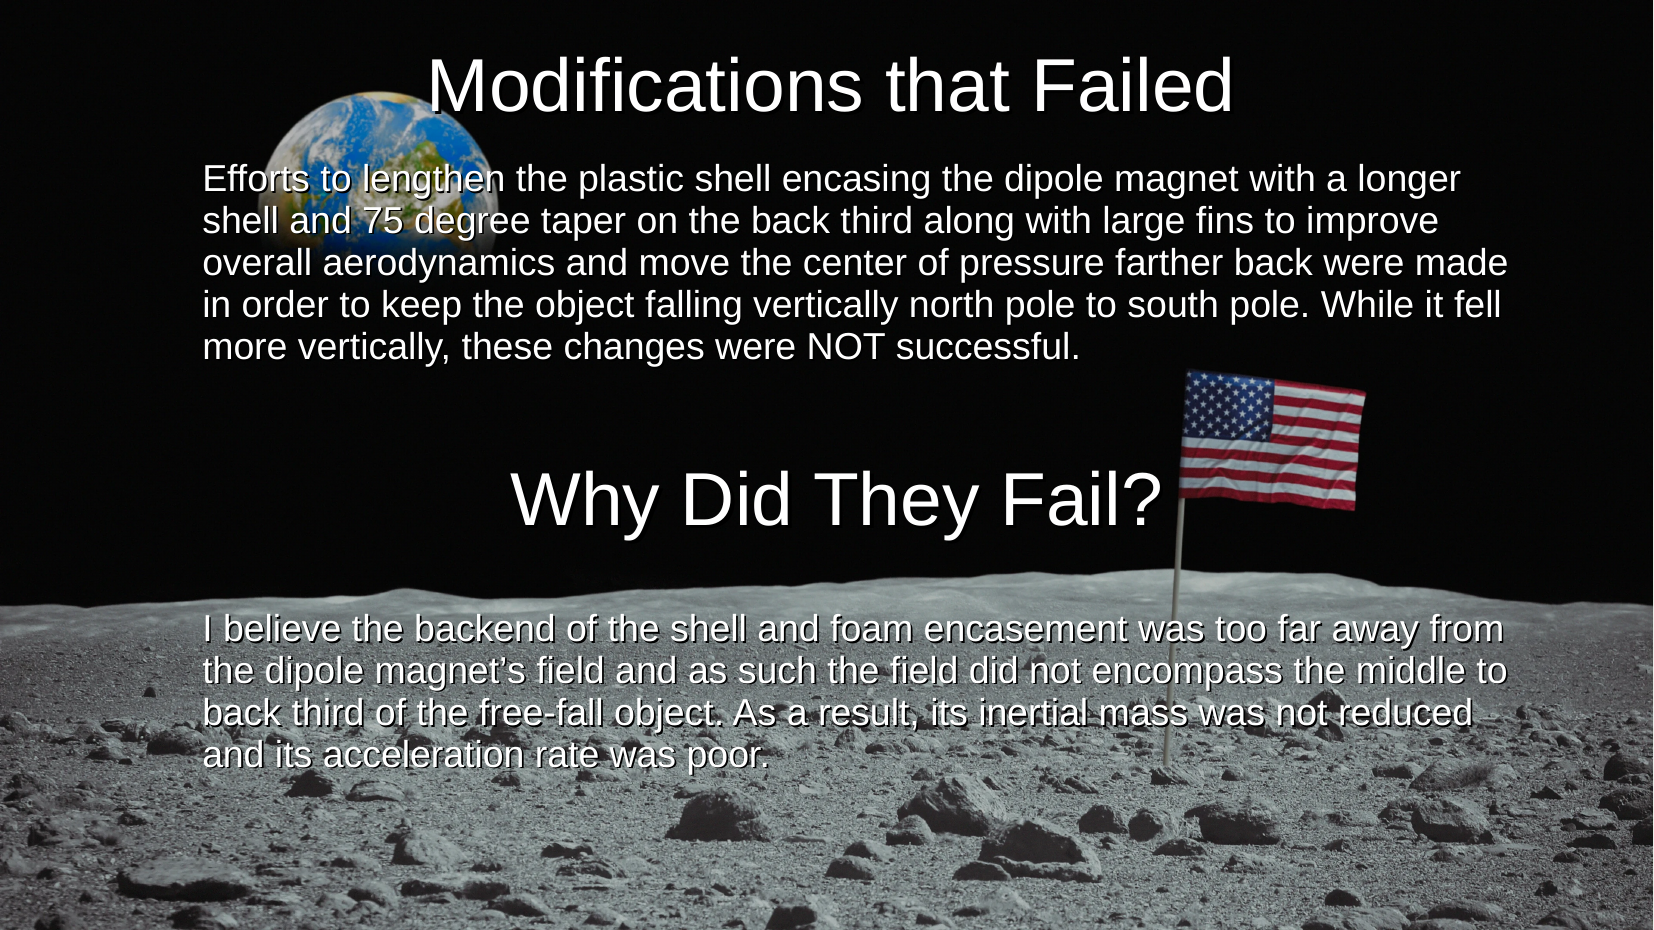

# Modifications that Failed
Efforts to lengthen the plastic shell encasing the dipole magnet with a longer shell and 75 degree taper on the back third along with large fins to improve overall aerodynamics and move the center of pressure farther back were made in order to keep the object falling vertically north pole to south pole. While it fell more vertically, these changes were NOT successful.
Why Did They Fail?
I believe the backend of the shell and foam encasement was too far away from the dipole magnet’s field and as such the field did not encompass the middle to back third of the free-fall object. As a result, its inertial mass was not reduced and its acceleration rate was poor.